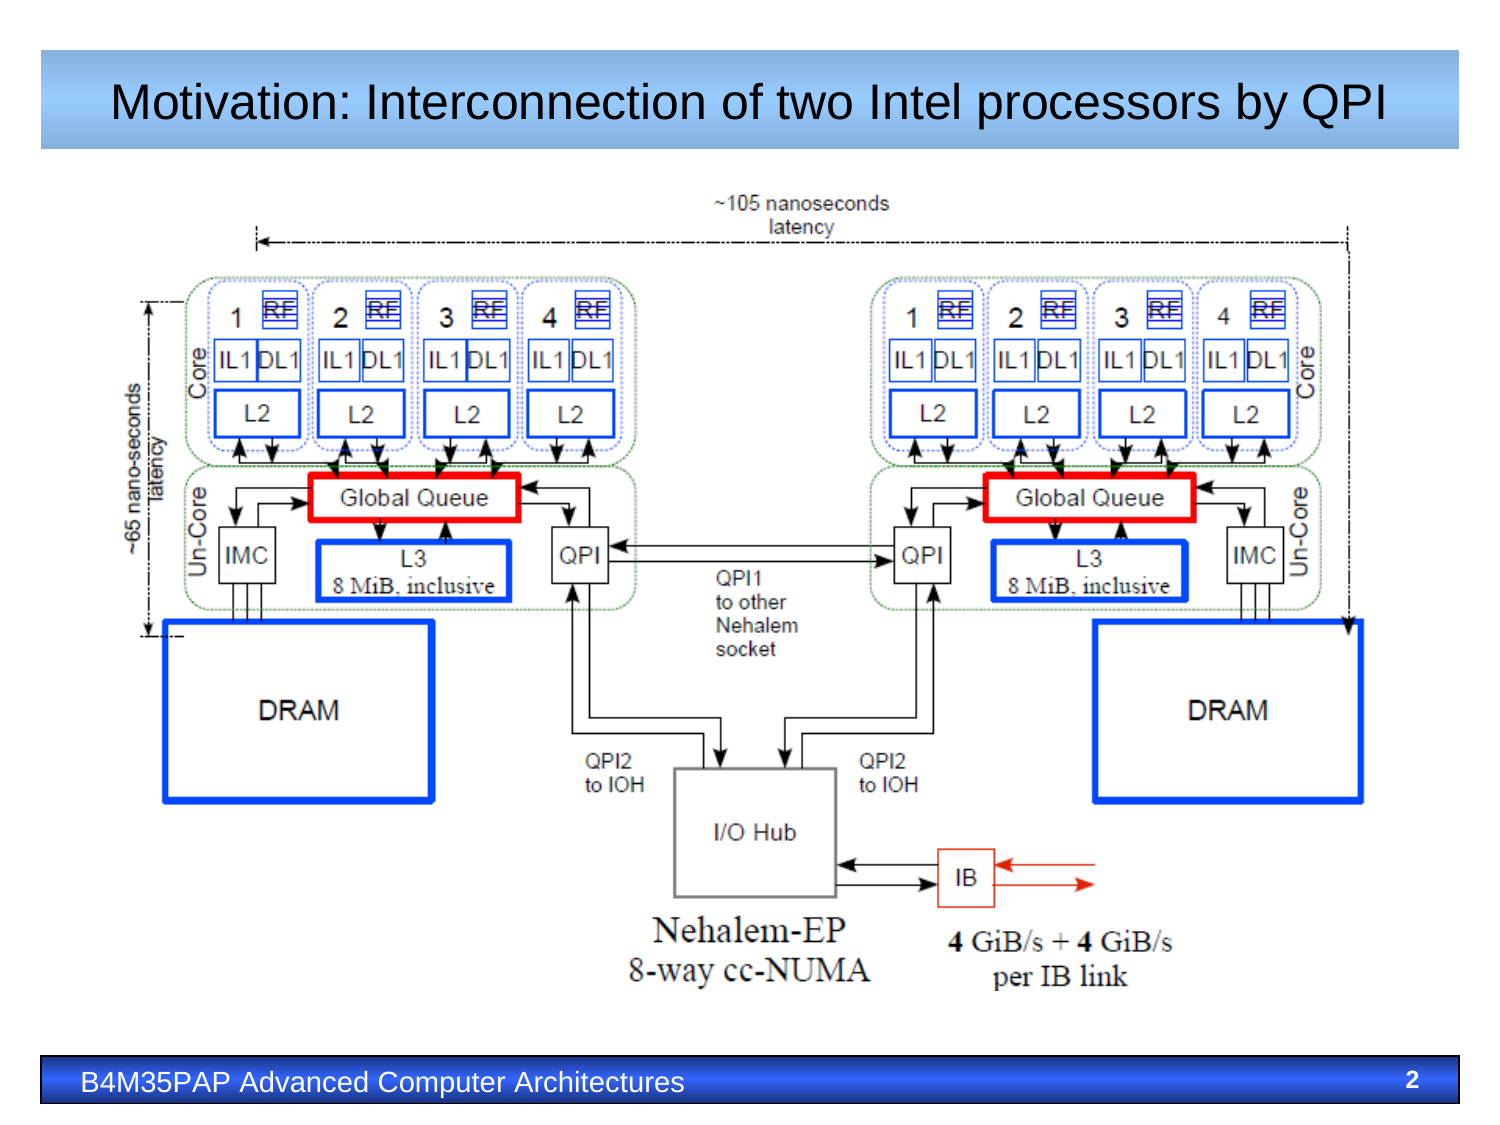

# Motivation: Interconnection of two Intel processors by QPI